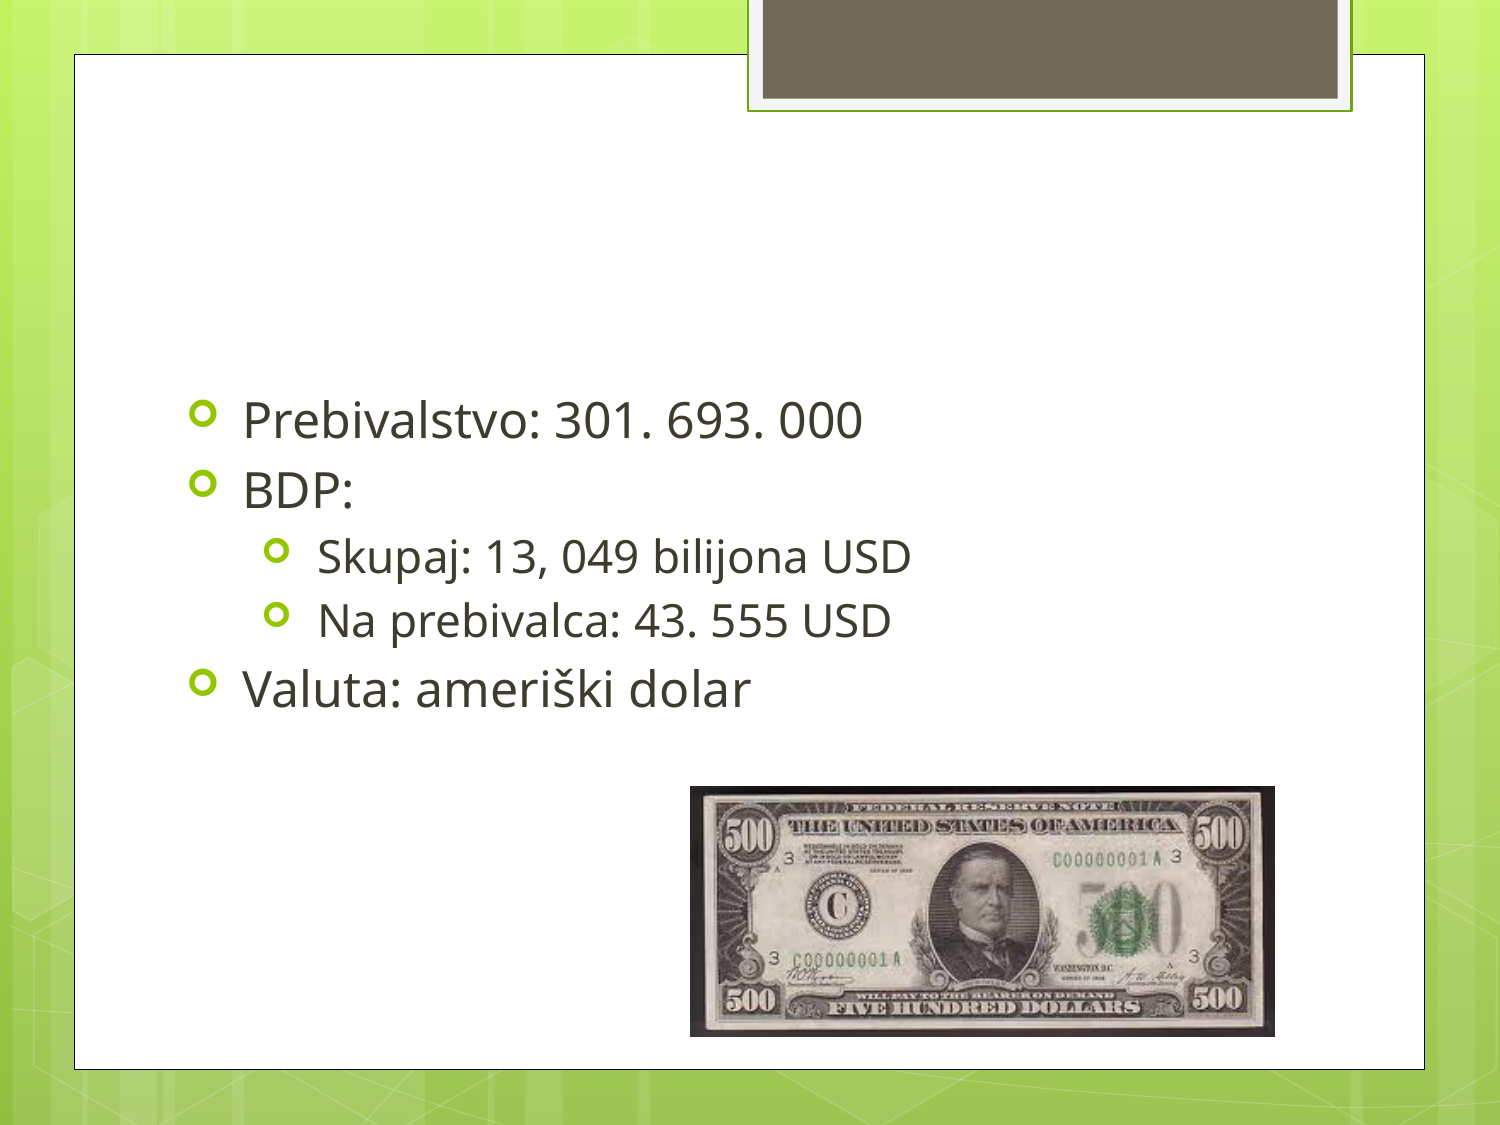

#
Prebivalstvo: 301. 693. 000
BDP:
Skupaj: 13, 049 bilijona USD
Na prebivalca: 43. 555 USD
Valuta: ameriški dolar